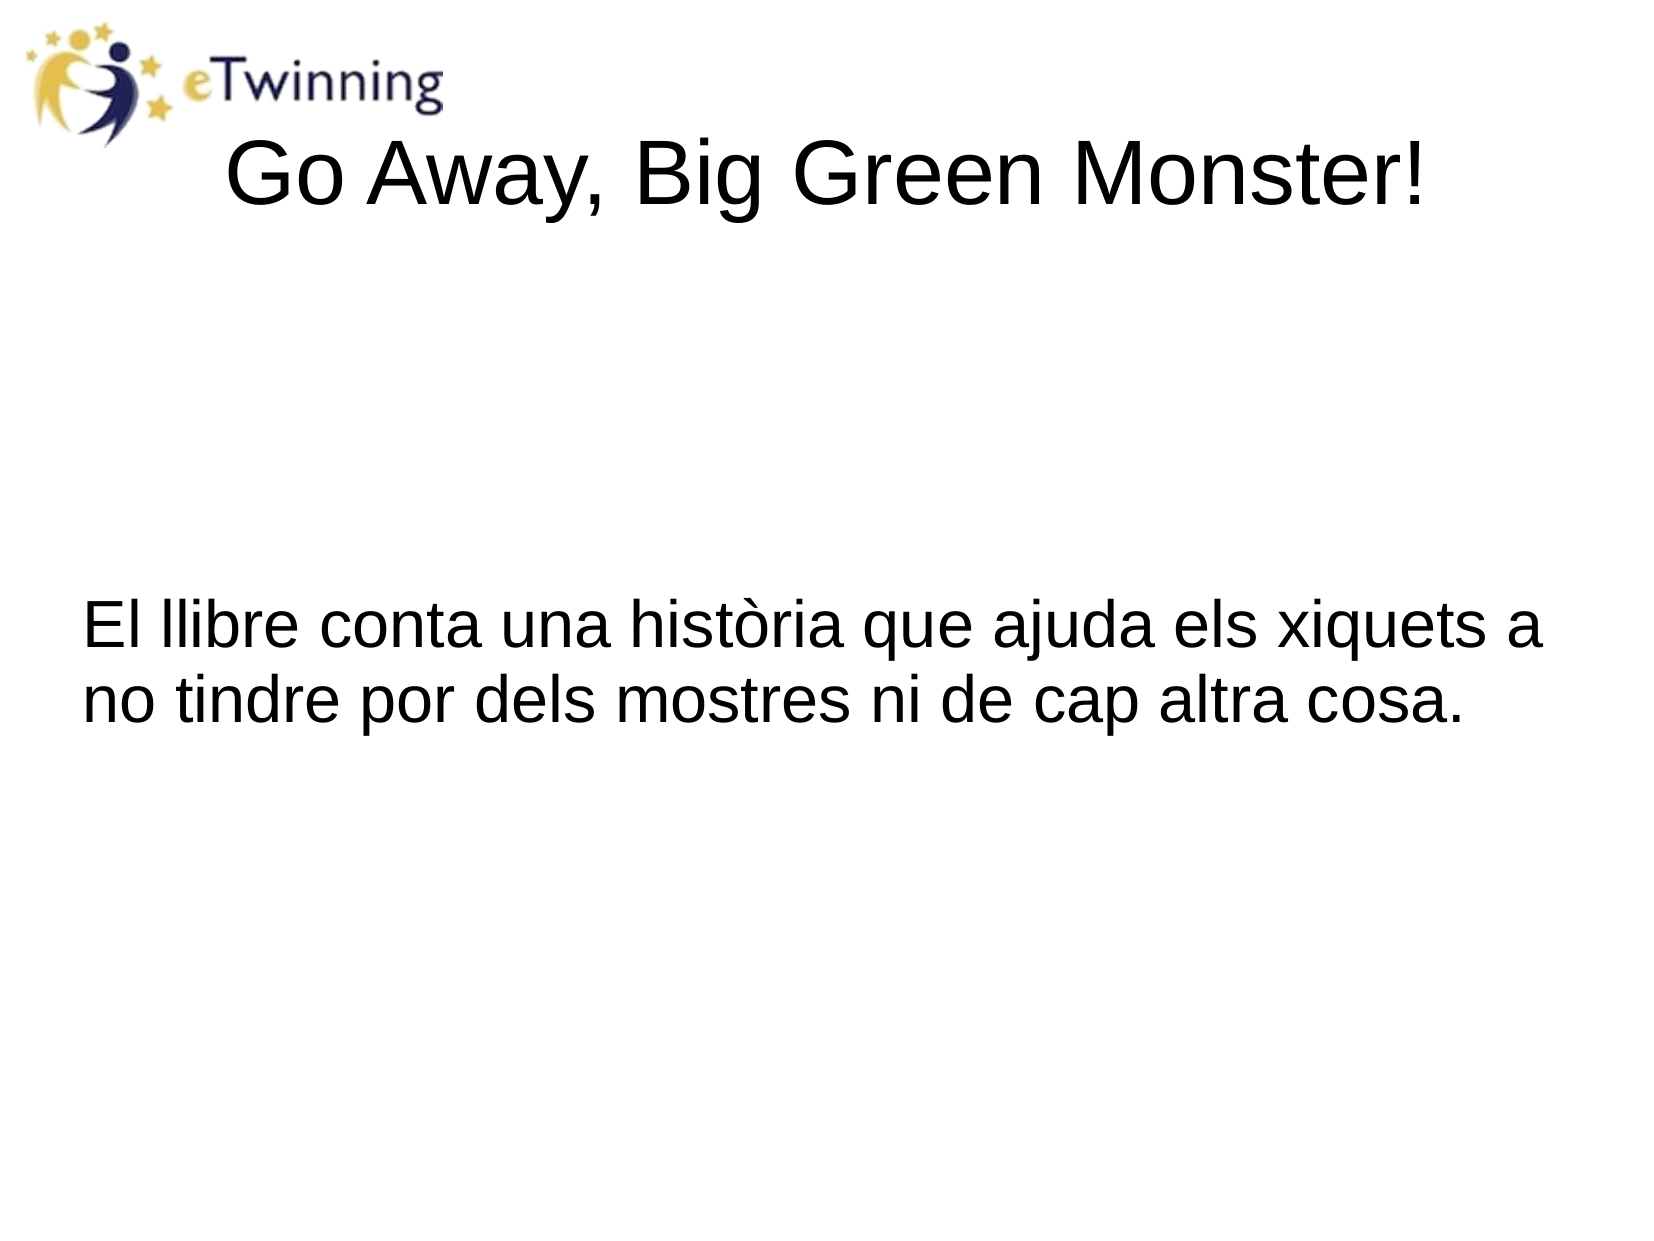

# Go Away, Big Green Monster!
El llibre conta una història que ajuda els xiquets a no tindre por dels mostres ni de cap altra cosa.